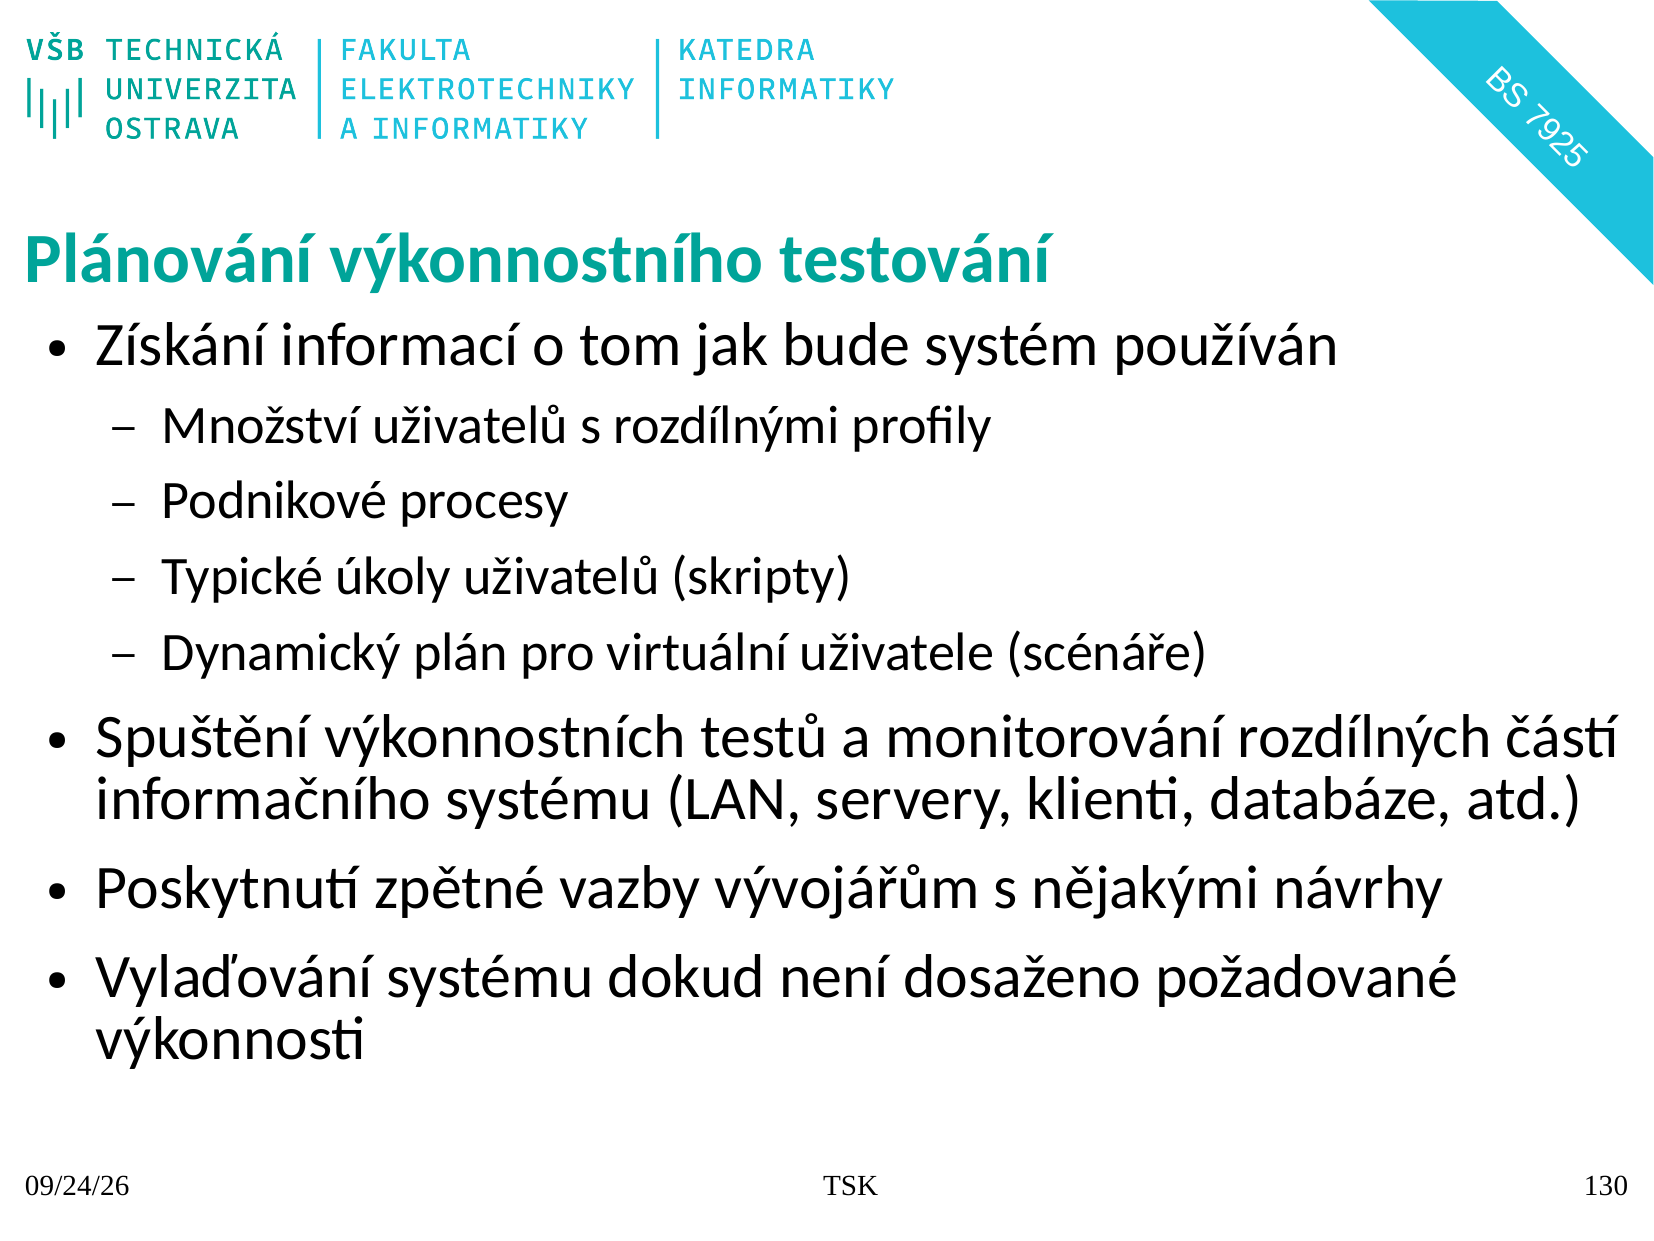

BS 7925
# Plánování výkonnostního testování
Získání informací o tom jak bude systém používán
Množství uživatelů s rozdílnými profily
Podnikové procesy
Typické úkoly uživatelů (skripty)
Dynamický plán pro virtuální uživatele (scénáře)
Spuštění výkonnostních testů a monitorování rozdílných částí informačního systému (LAN, servery, klienti, databáze, atd.)
Poskytnutí zpětné vazby vývojářům s nějakými návrhy
Vylaďování systému dokud není dosaženo požadované výkonnosti
TSK
130